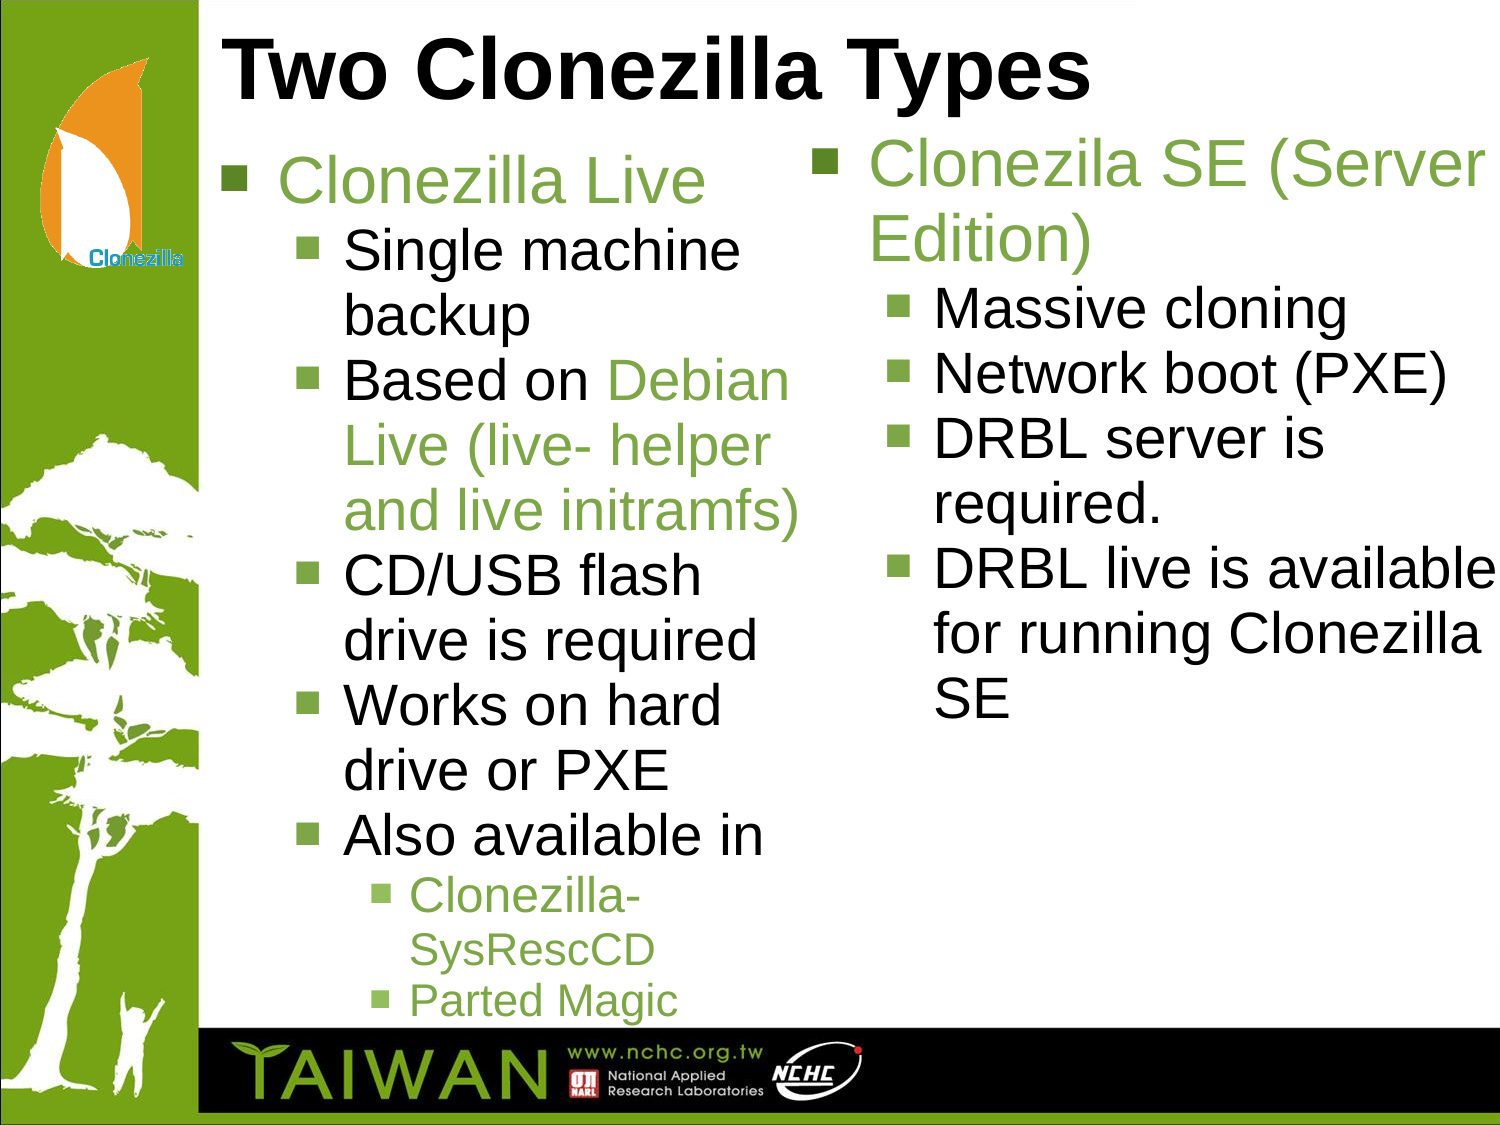

# Two Clonezilla Types
Clonezila SE (Server Edition)
Massive cloning
Network boot (PXE)
DRBL server is required.
DRBL live is available for running Clonezilla SE
Clonezilla Live
Single machine backup
Based on Debian Live (live- helper and live initramfs)
CD/USB flash drive is required
Works on hard drive or PXE
Also available in
Clonezilla- SysRescCD
Parted Magic